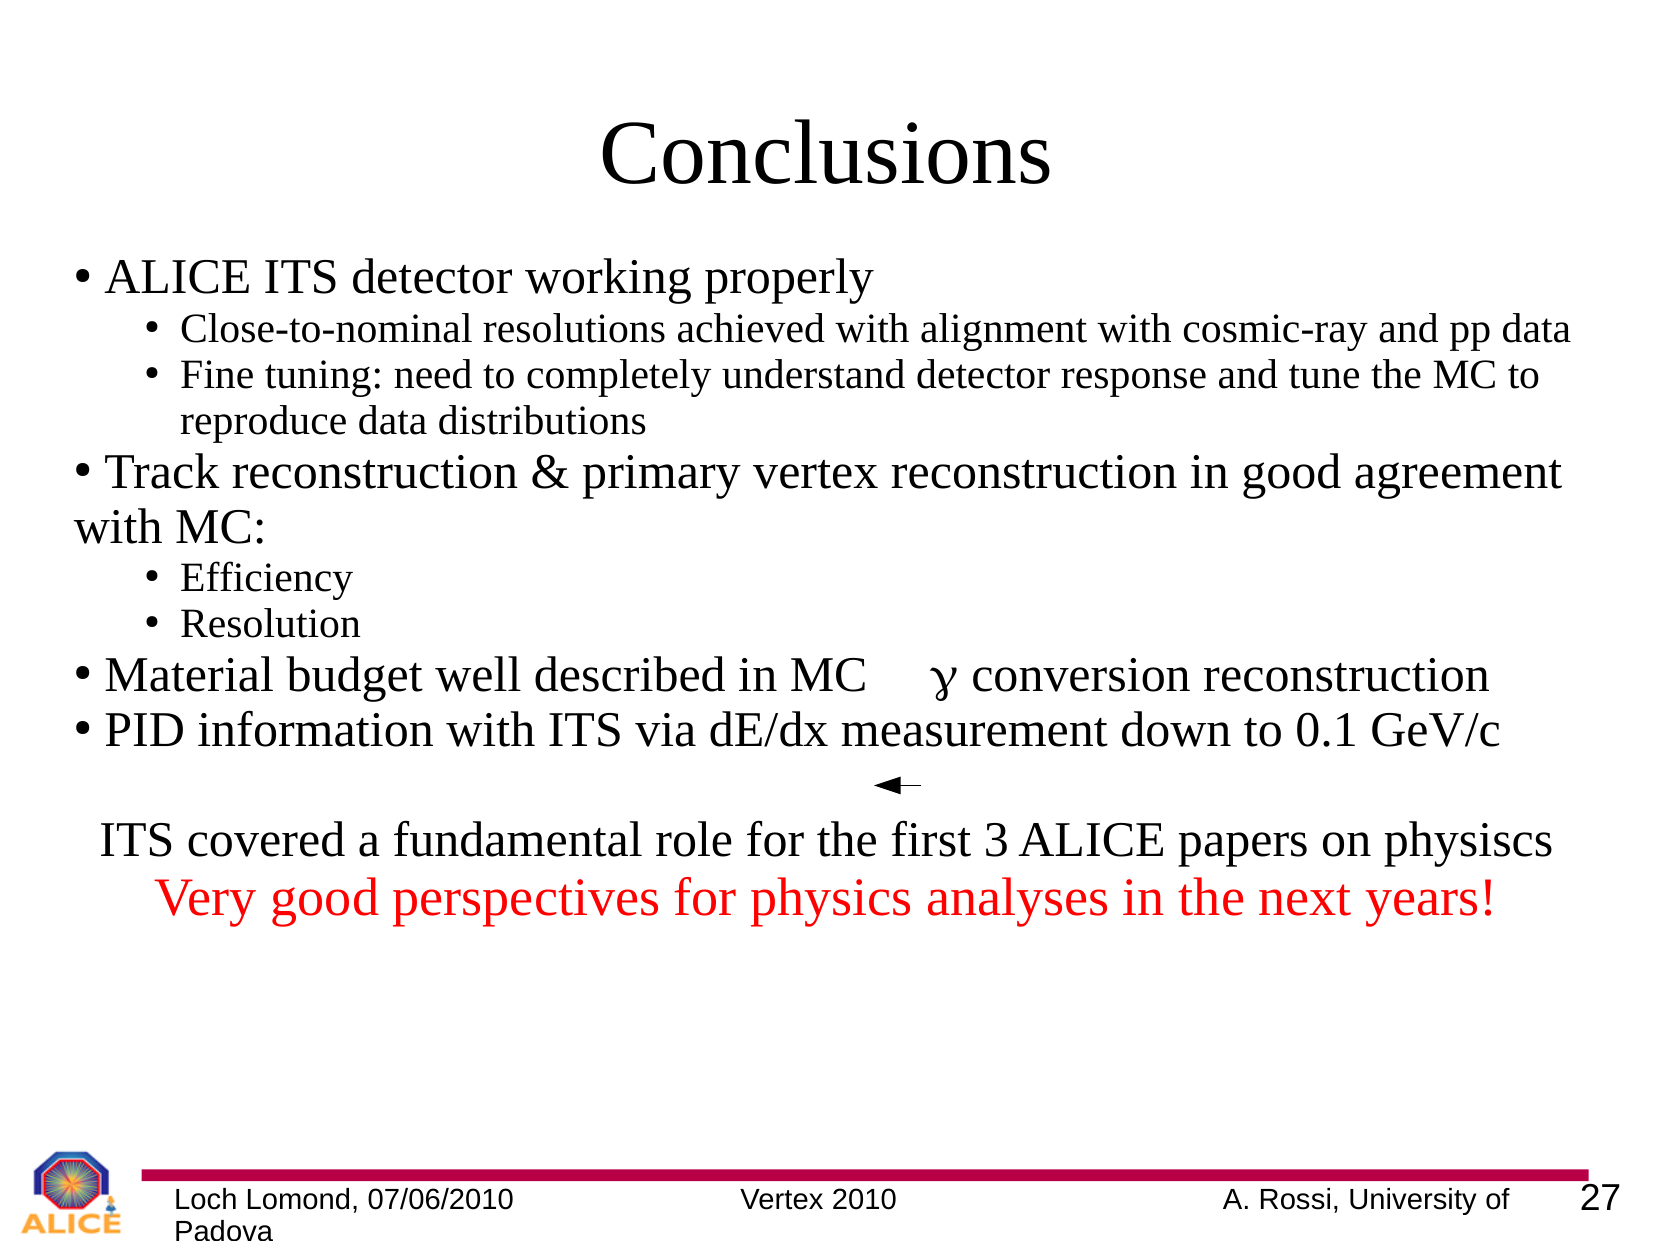

# Conclusions
 ALICE ITS detector working properly
Close-to-nominal resolutions achieved with alignment with cosmic-ray and pp data
Fine tuning: need to completely understand detector response and tune the MC to reproduce data distributions
 Track reconstruction & primary vertex reconstruction in good agreement with MC:
Efficiency
Resolution
 Material budget well described in MC g conversion reconstruction
 PID information with ITS via dE/dx measurement down to 0.1 GeV/c
ITS covered a fundamental role for the first 3 ALICE papers on physiscs Very good perspectives for physics analyses in the next years!
Loch Lomond, 07/06/2010 		 Vertex 2010 		 A. Rossi, University of Padova
27